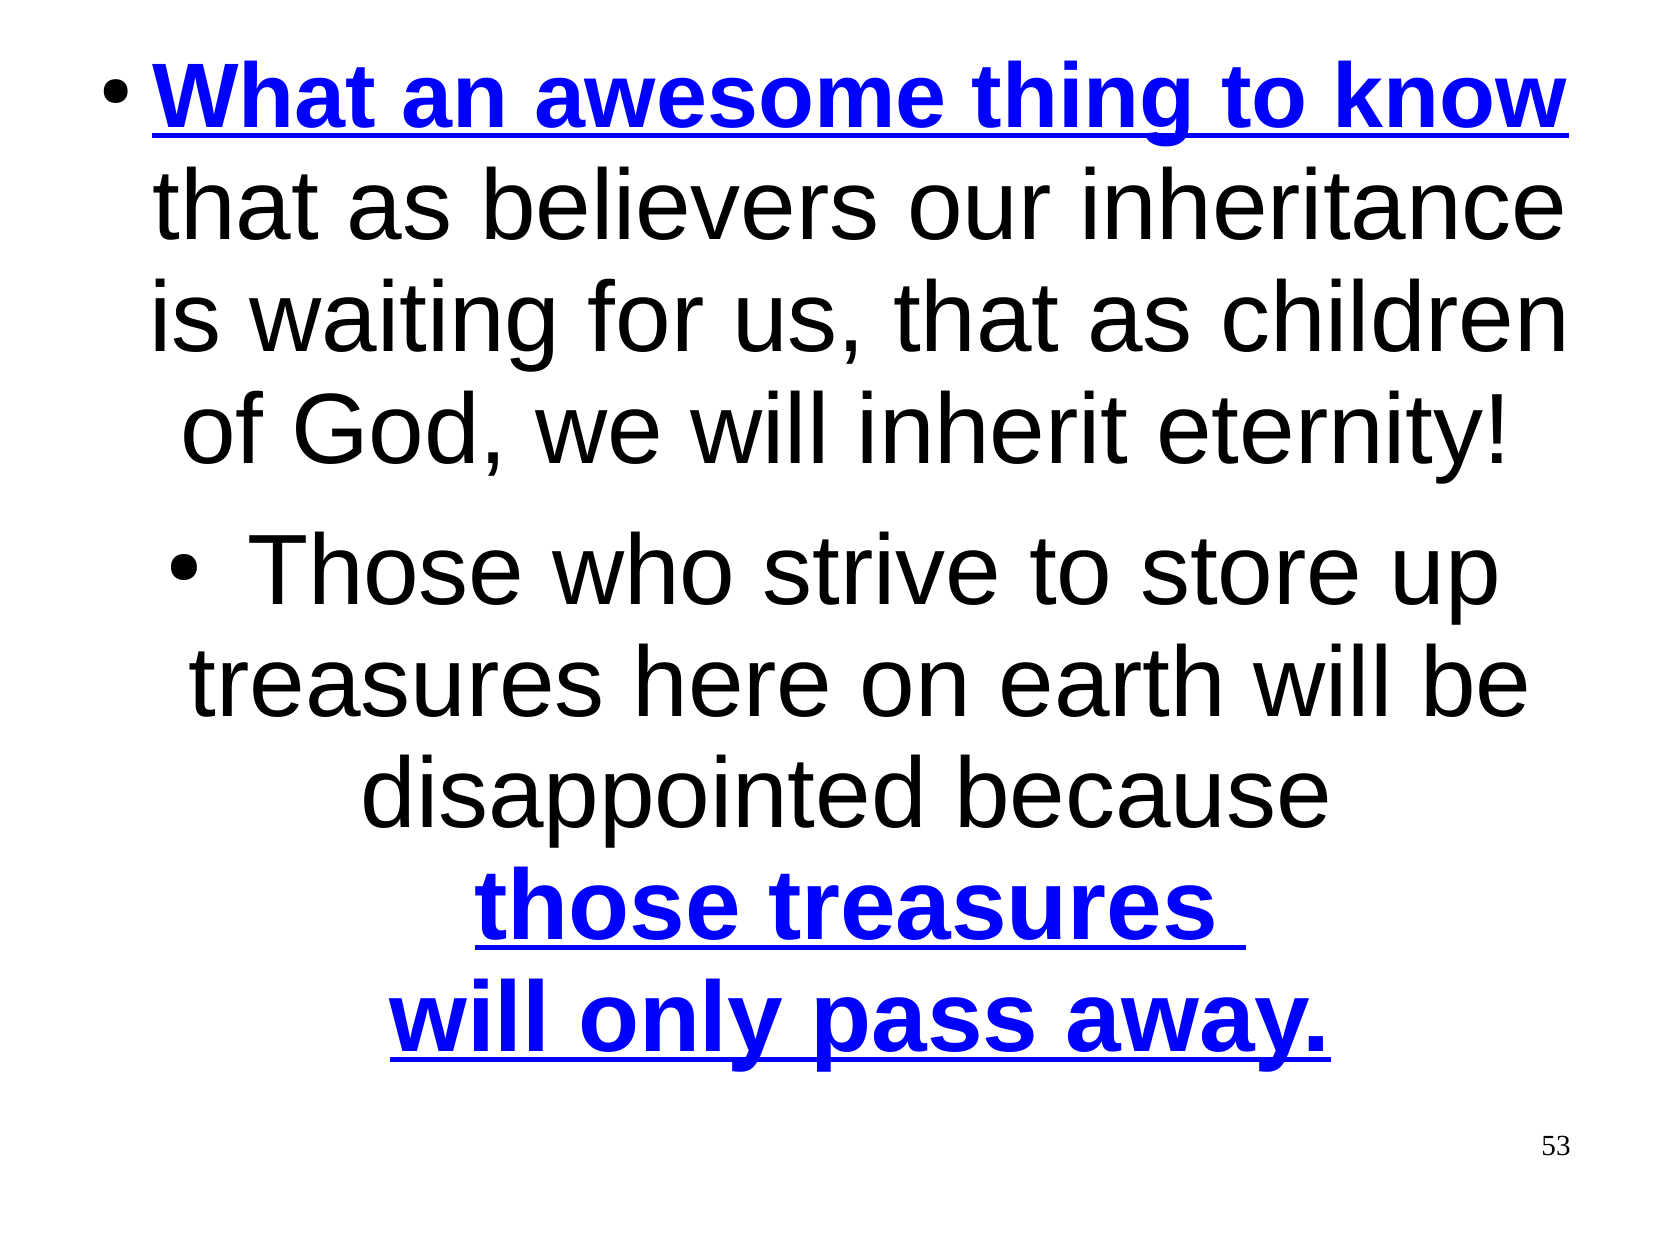

# What an awesome thing to know that as believers our inheritance is waiting for us, that as children of God, we will inherit eternity!
 Those who strive to store up treasures here on earth will be disappointed because
those treasures
will only pass away.
53